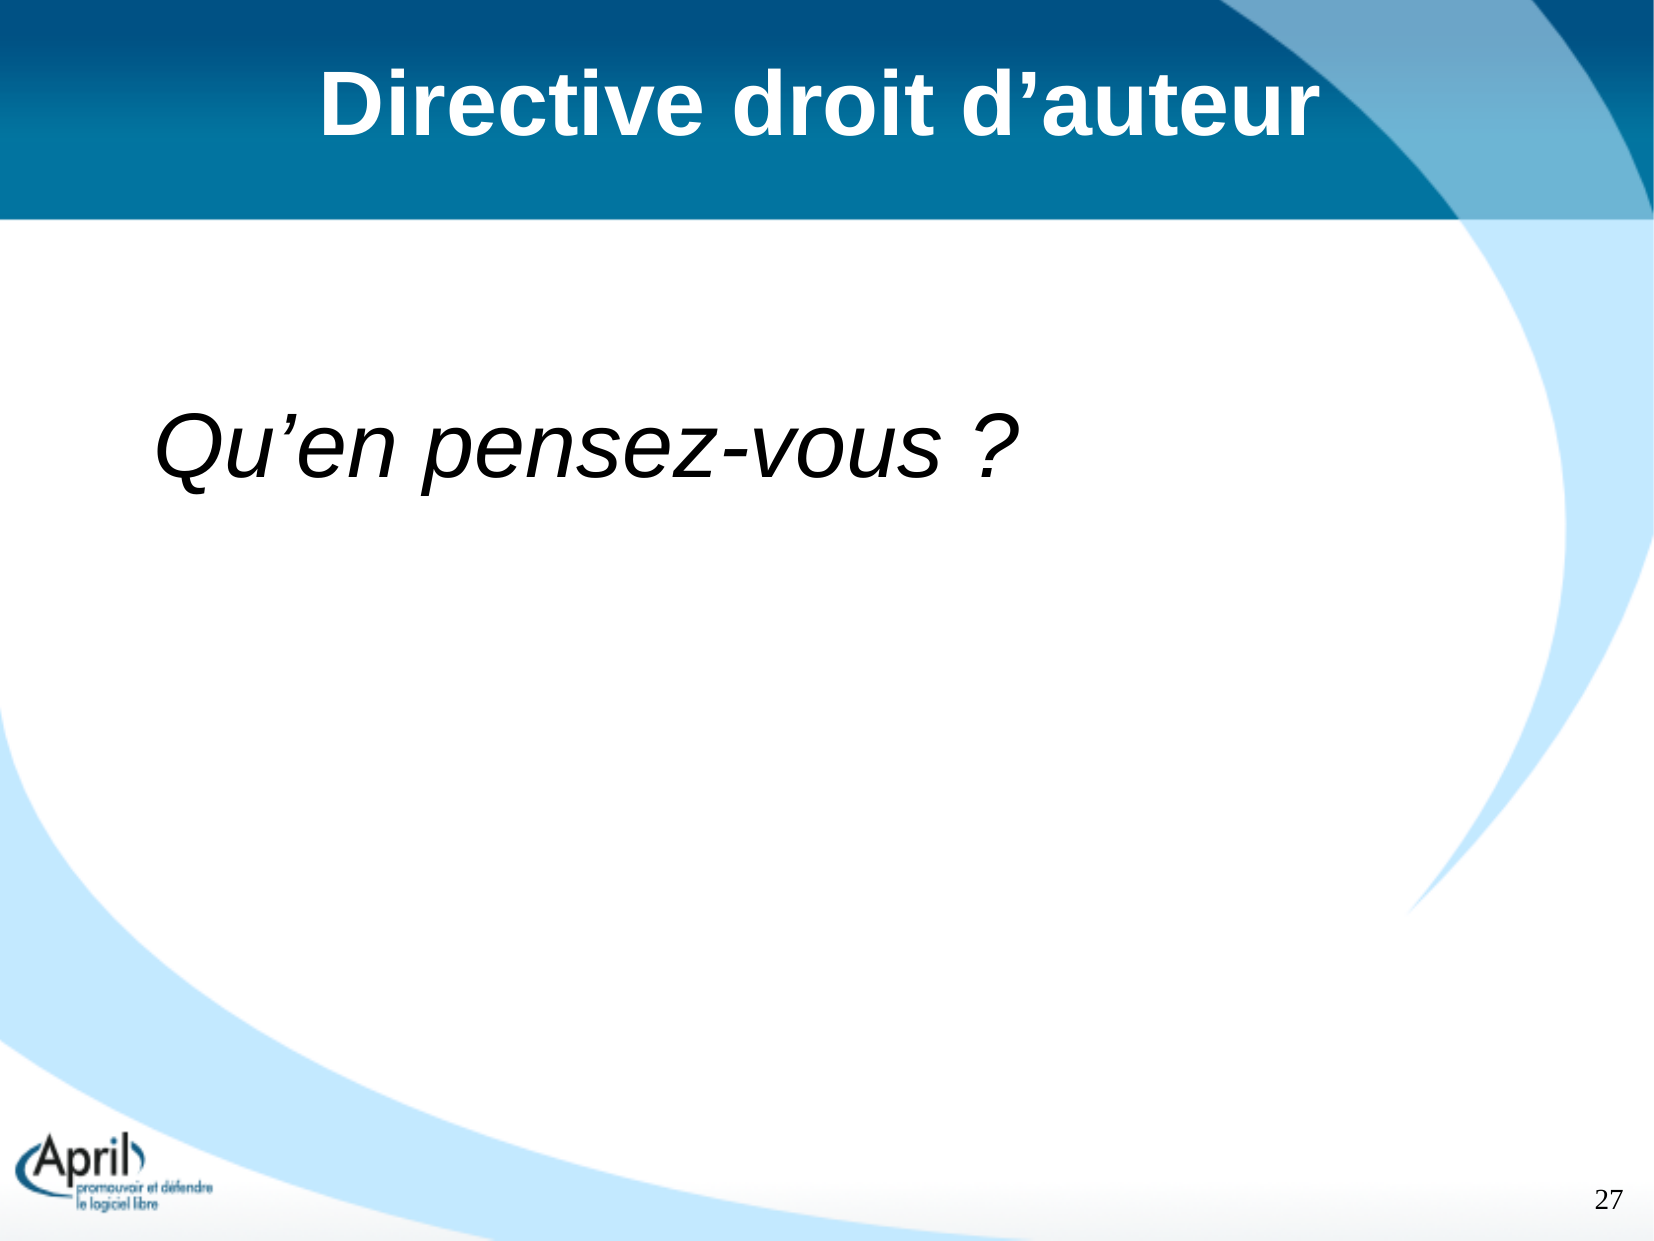

# Directive droit d’auteur
Qu’en pensez-vous ?
27